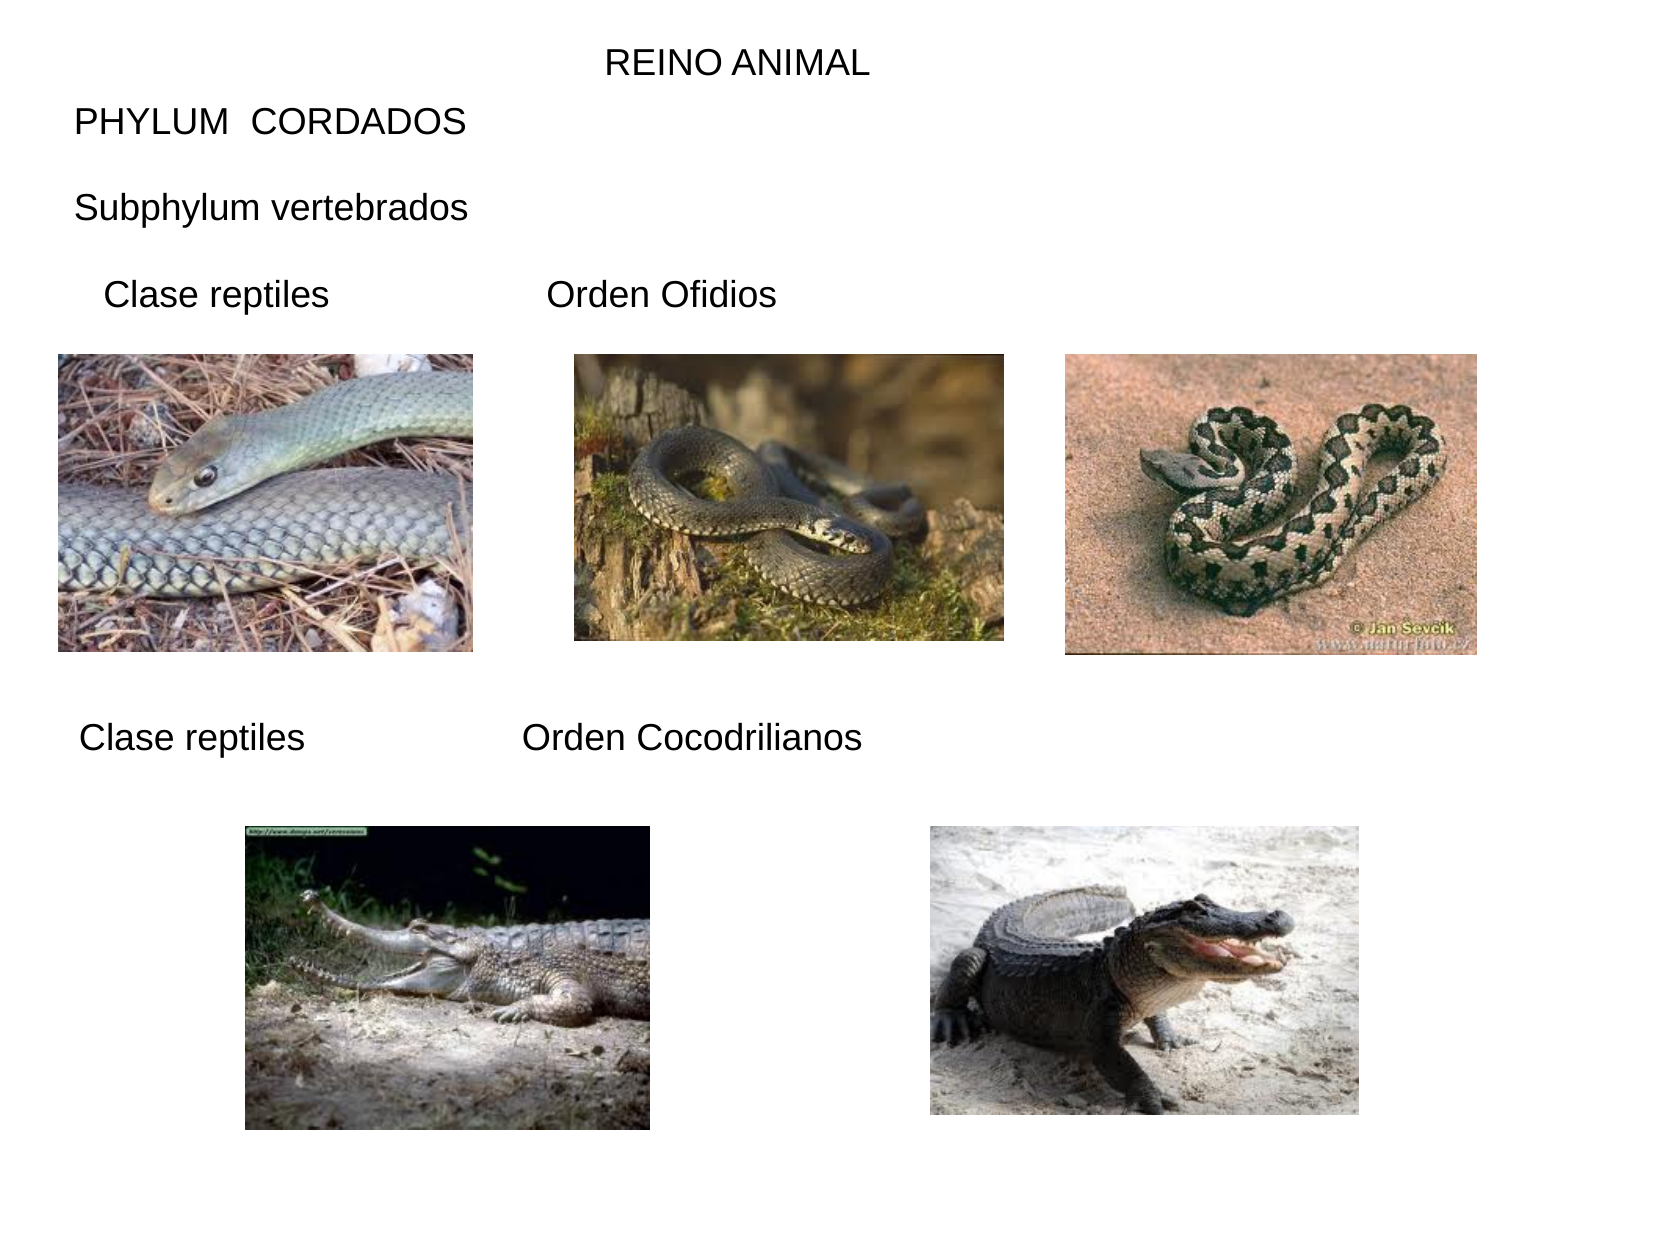

REINO ANIMAL
PHYLUM CORDADOS
Subphylum vertebrados
Clase reptiles			Orden Ofidios
Clase reptiles			Orden Cocodrilianos